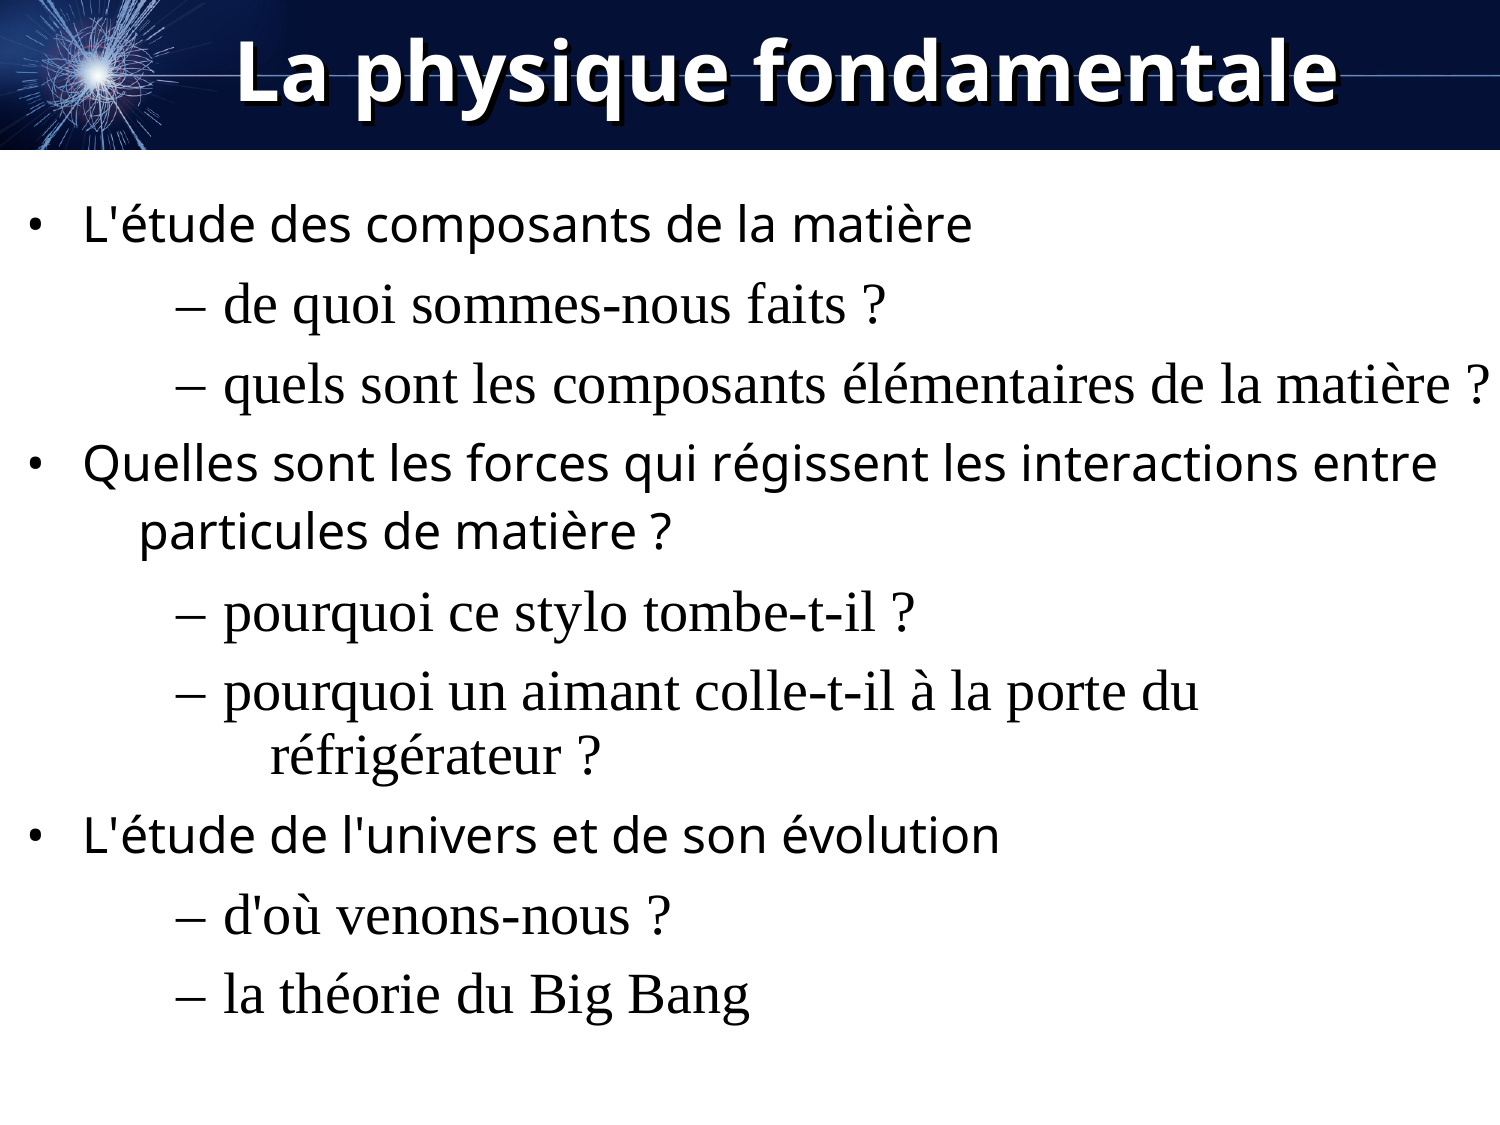

# La physique fondamentale
L'étude des composants de la matière
de quoi sommes-nous faits ?
quels sont les composants élémentaires de la matière ?
Quelles sont les forces qui régissent les interactions entre particules de matière ?
pourquoi ce stylo tombe-t-il ?
pourquoi un aimant colle-t-il à la porte du réfrigérateur ?
L'étude de l'univers et de son évolution
d'où venons-nous ?
la théorie du Big Bang
10